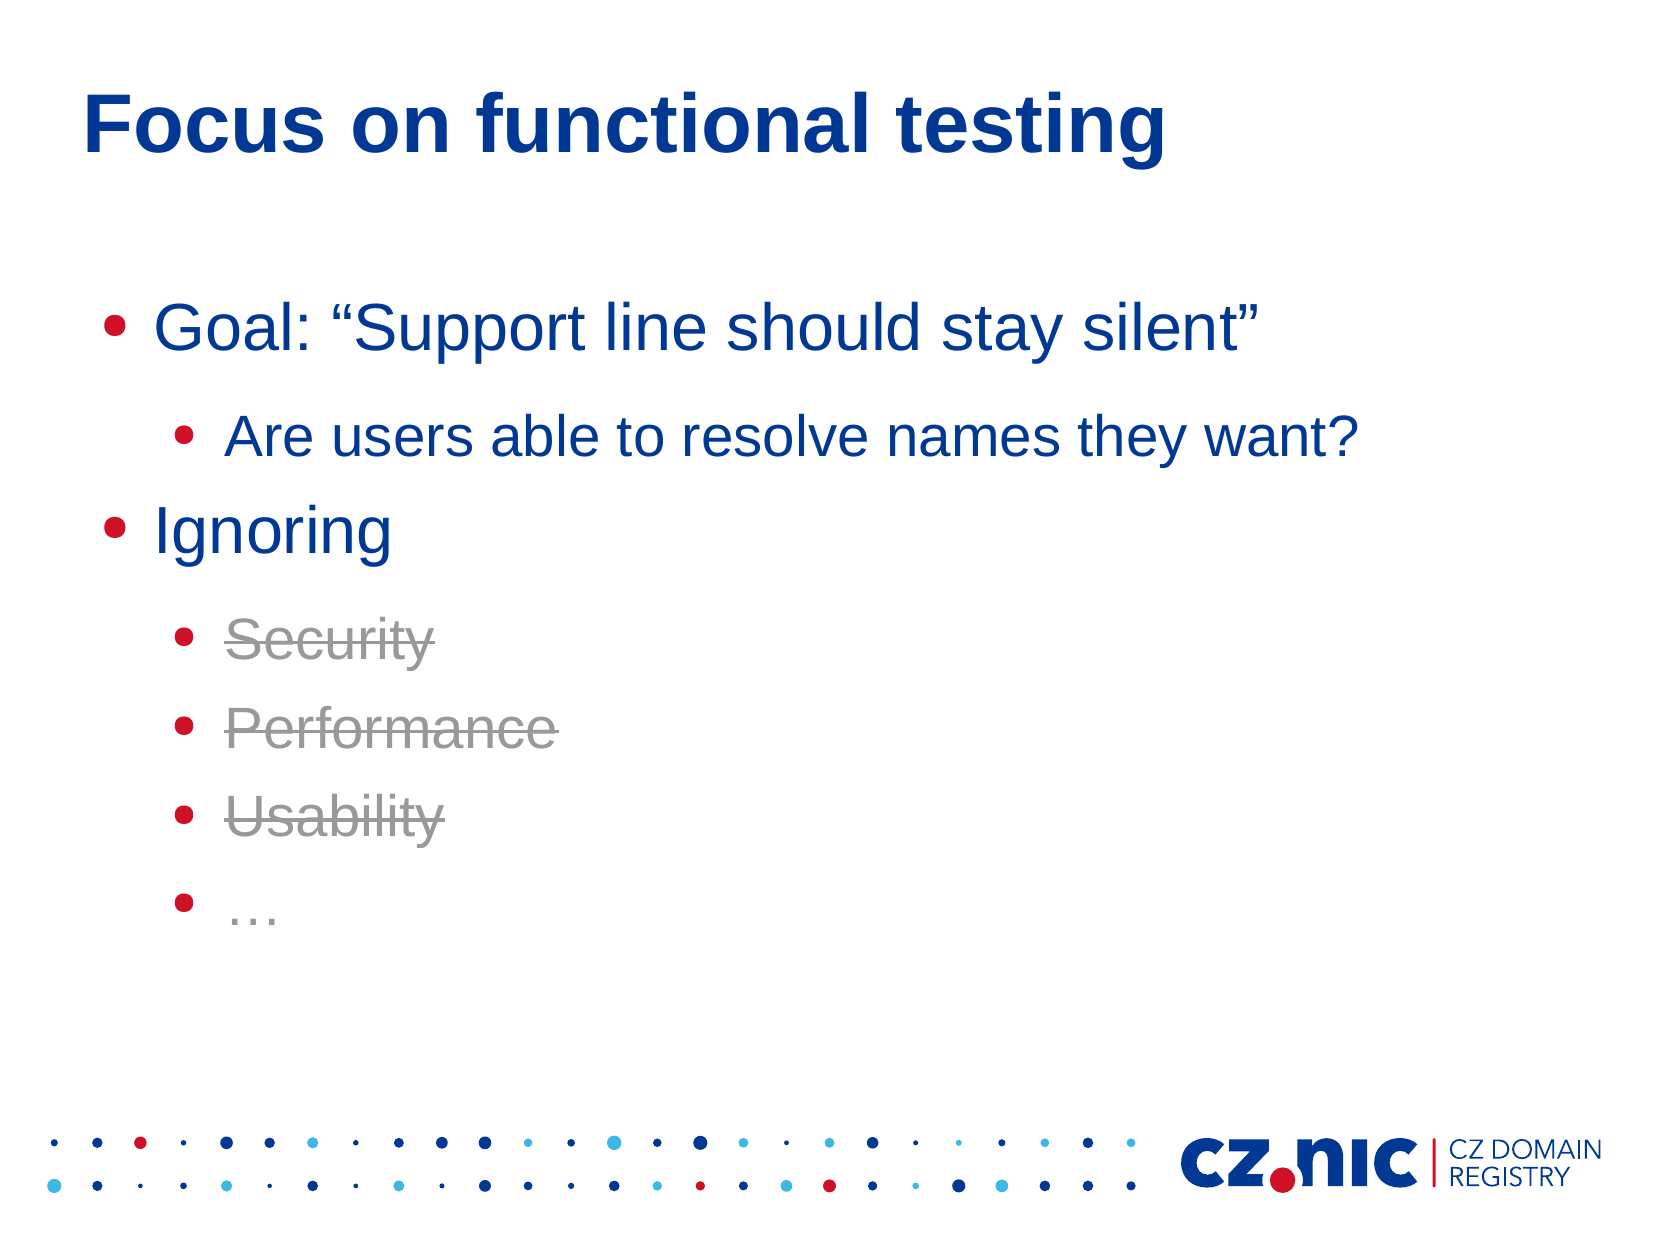

# Focus on functional testing
Goal: “Support line should stay silent”
Are users able to resolve names they want?
Ignoring
Security
Performance
Usability
…